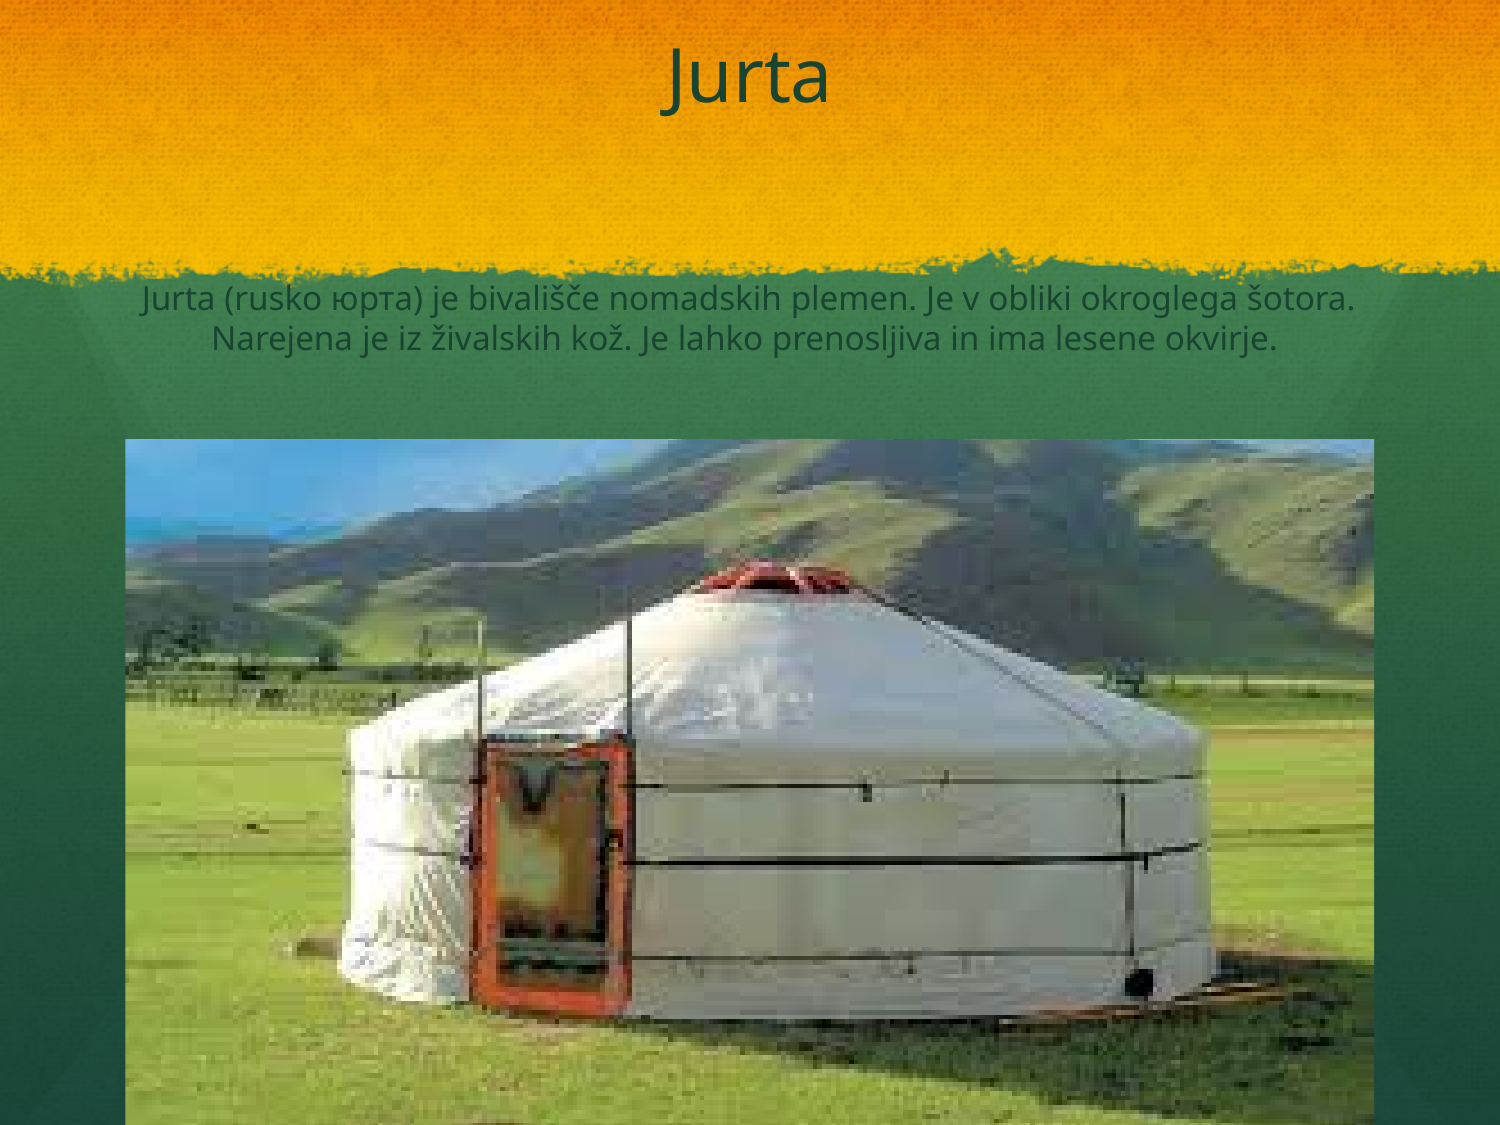

# Jurta Jurta (rusko юрта) je bivališče nomadskih plemen. Je v obliki okroglega šotora. Narejena je iz živalskih kož. Je lahko prenosljiva in ima lesene okvirje.